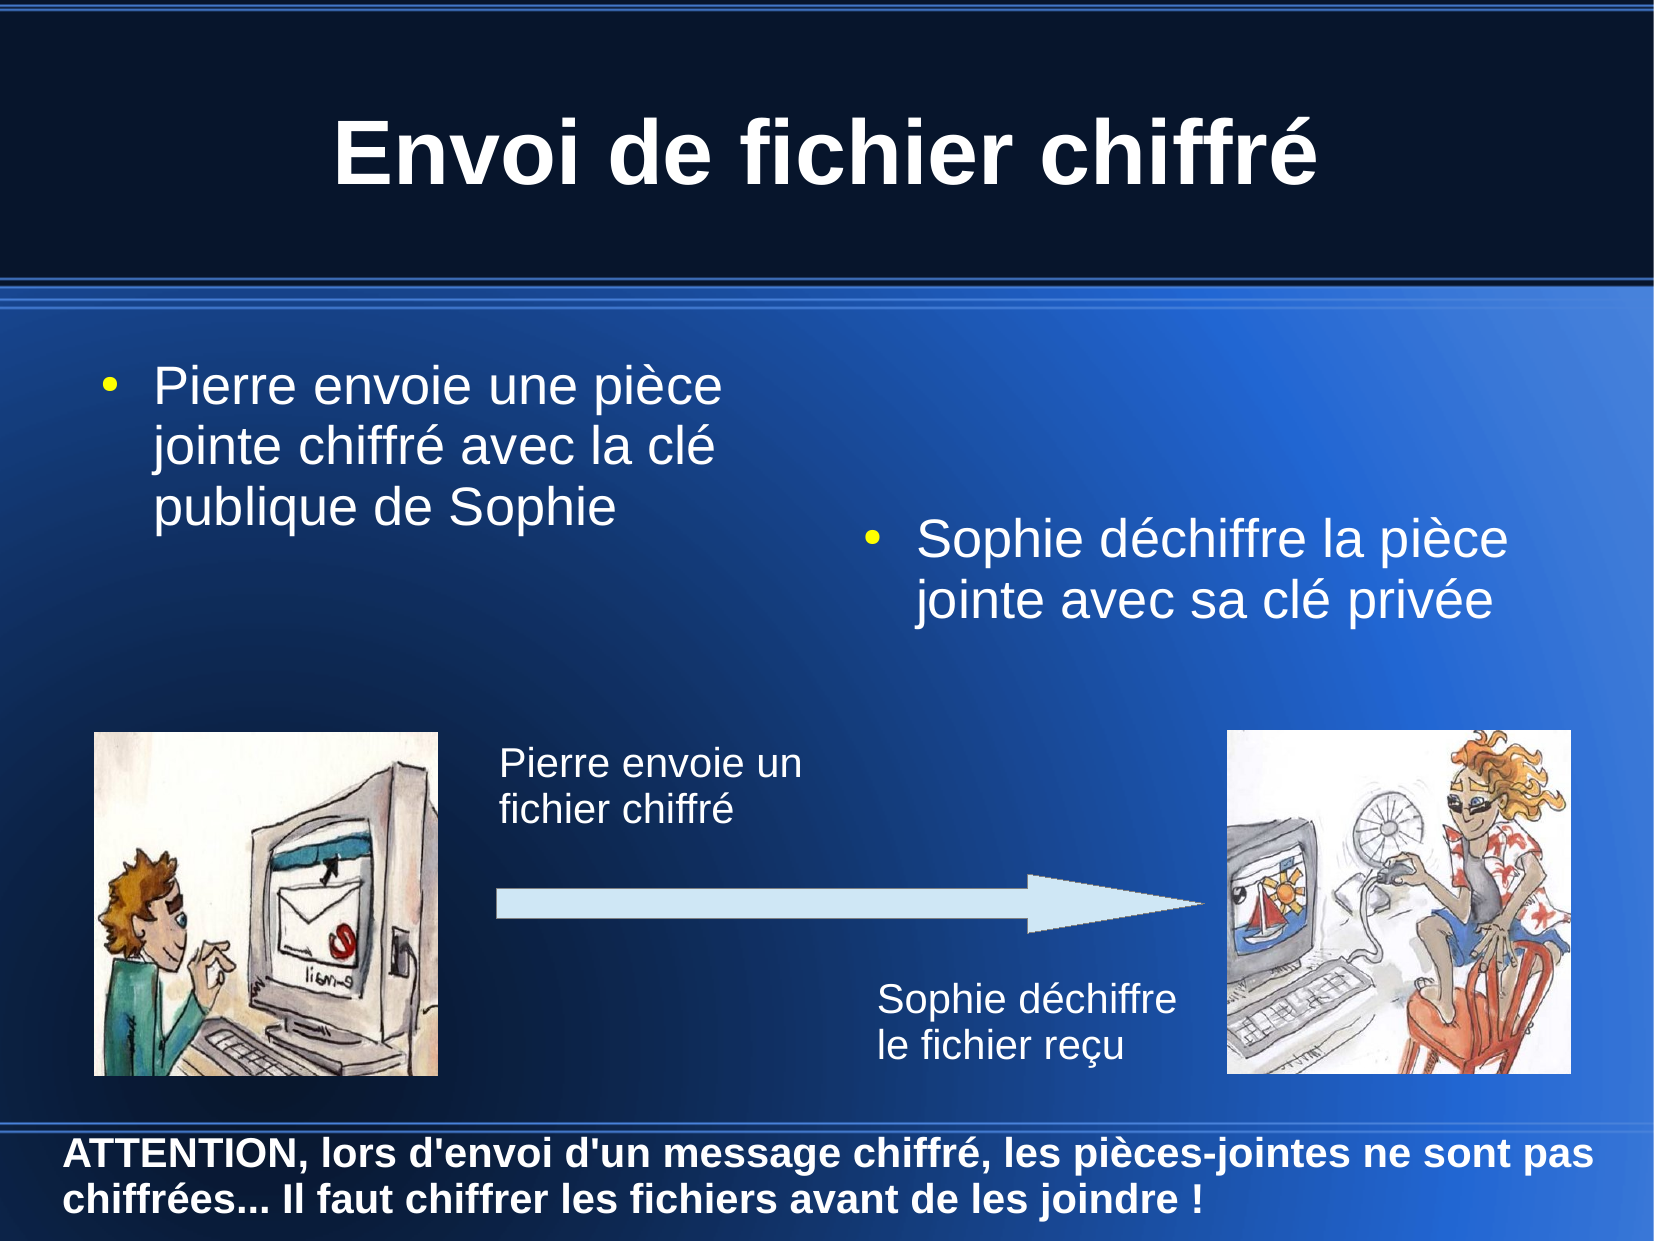

# Envoi de fichier chiffré
Pierre envoie une pièce jointe chiffré avec la clé publique de Sophie
Sophie déchiffre la pièce jointe avec sa clé privée
Pierre envoie un fichier chiffré
Sophie déchiffre le fichier reçu
ATTENTION, lors d'envoi d'un message chiffré, les pièces-jointes ne sont pas chiffrées... Il faut chiffrer les fichiers avant de les joindre !